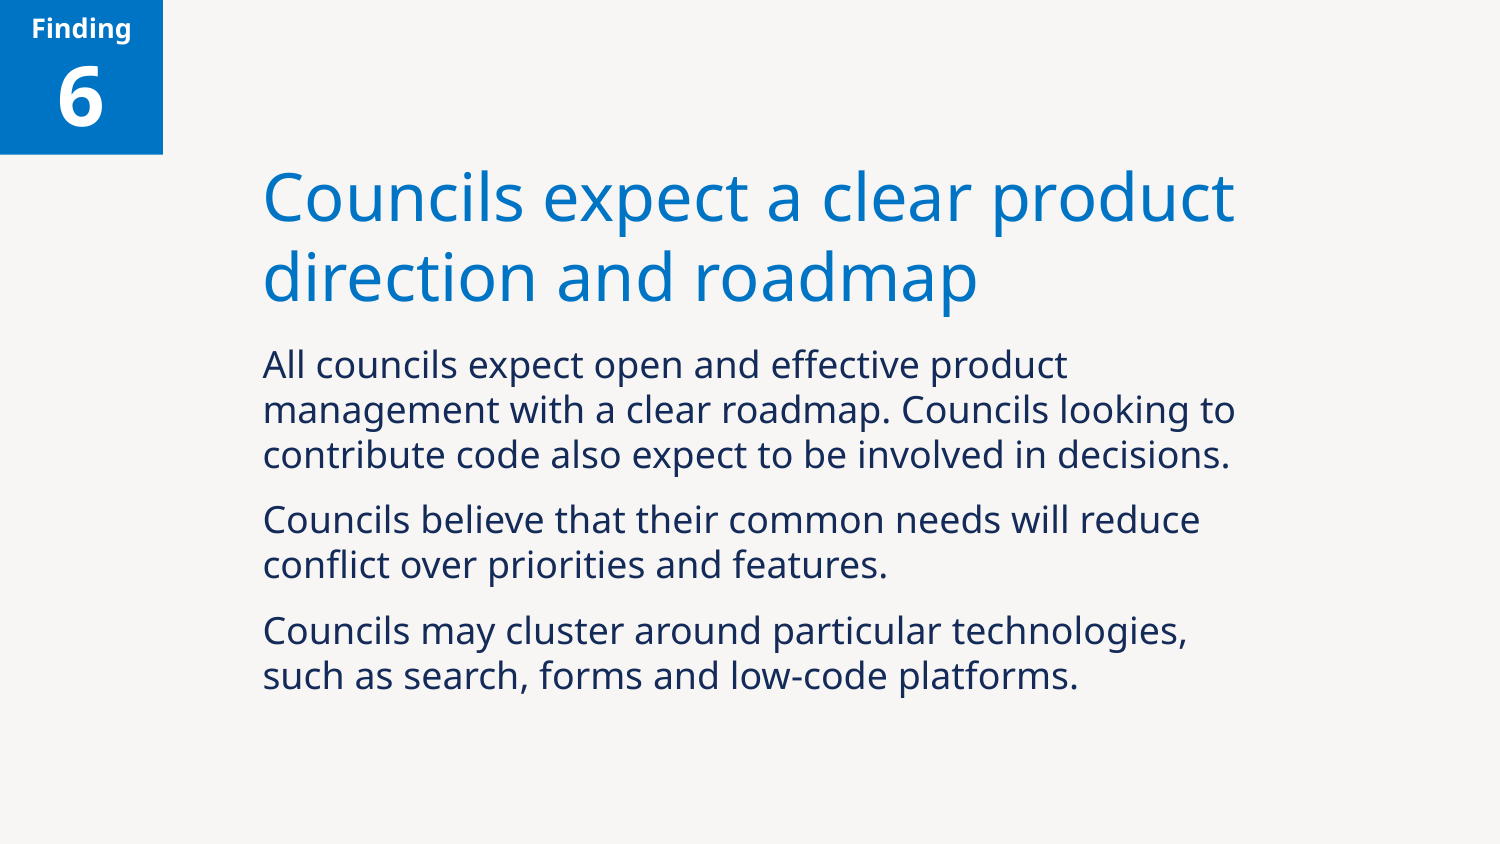

Finding
6
# Councils expect a clear product direction and roadmap
All councils expect open and effective product management with a clear roadmap. Councils looking to contribute code also expect to be involved in decisions.
Councils believe that their common needs will reduce conflict over priorities and features.
Councils may cluster around particular technologies, such as search, forms and low-code platforms.